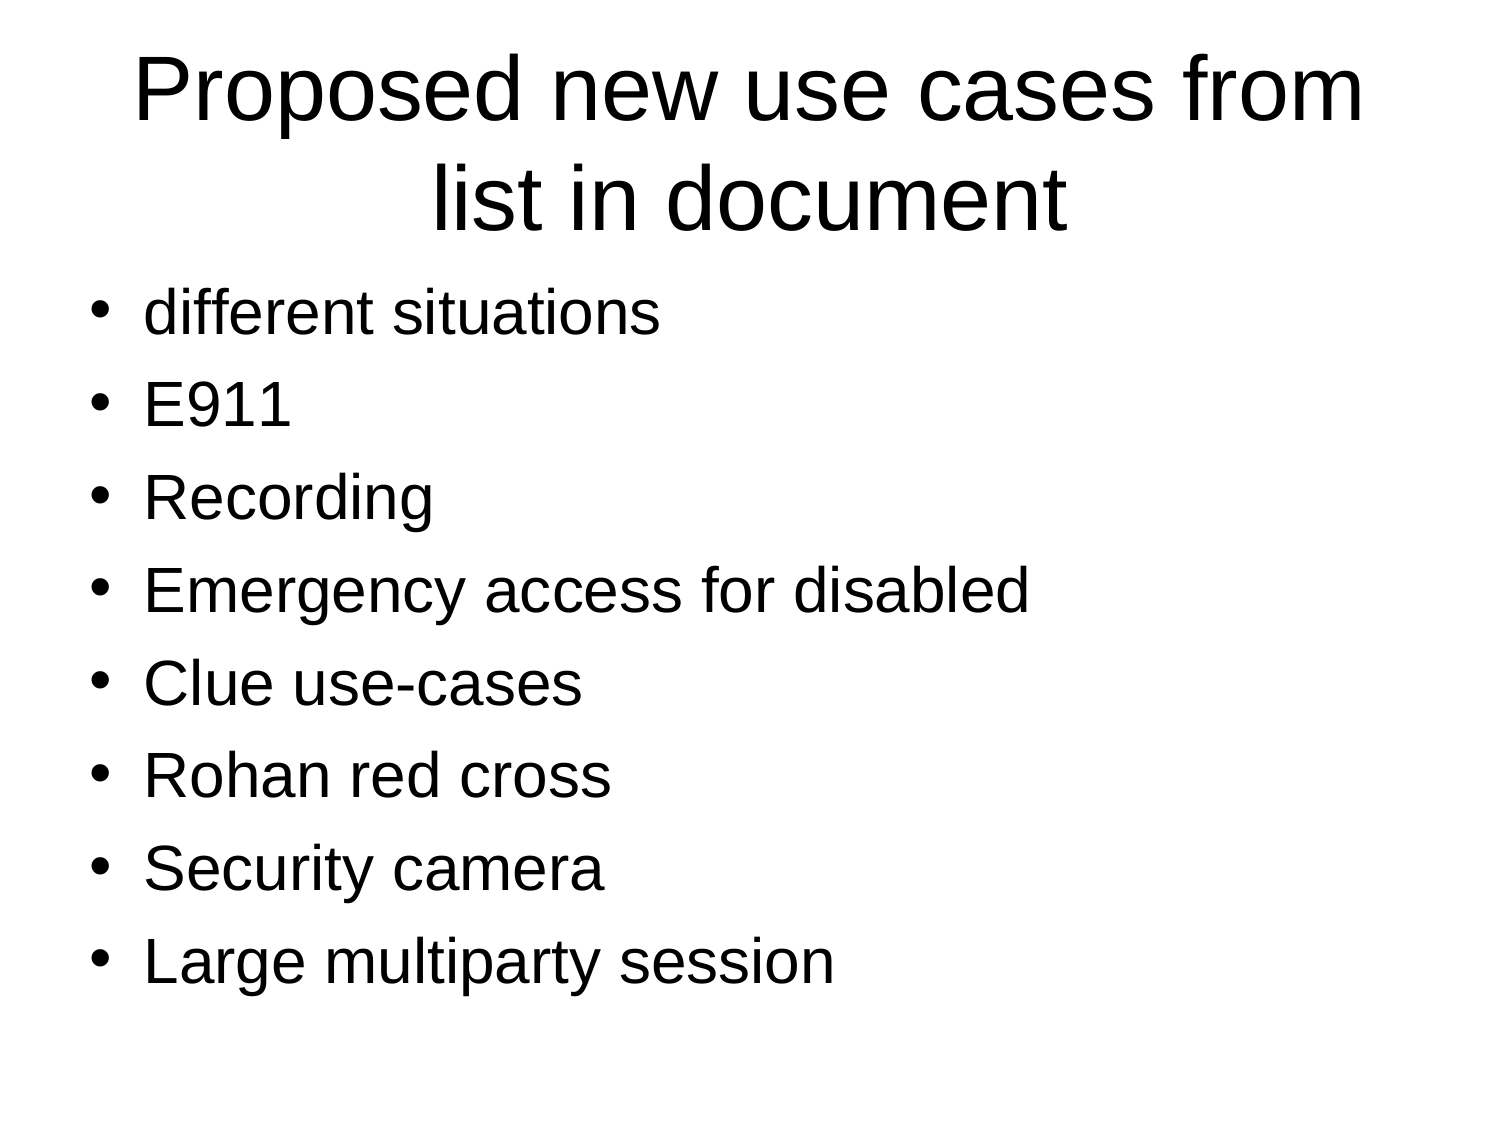

# Proposed new use cases from list in document
different situations
E911
Recording
Emergency access for disabled
Clue use-cases
Rohan red cross
Security camera
Large multiparty session